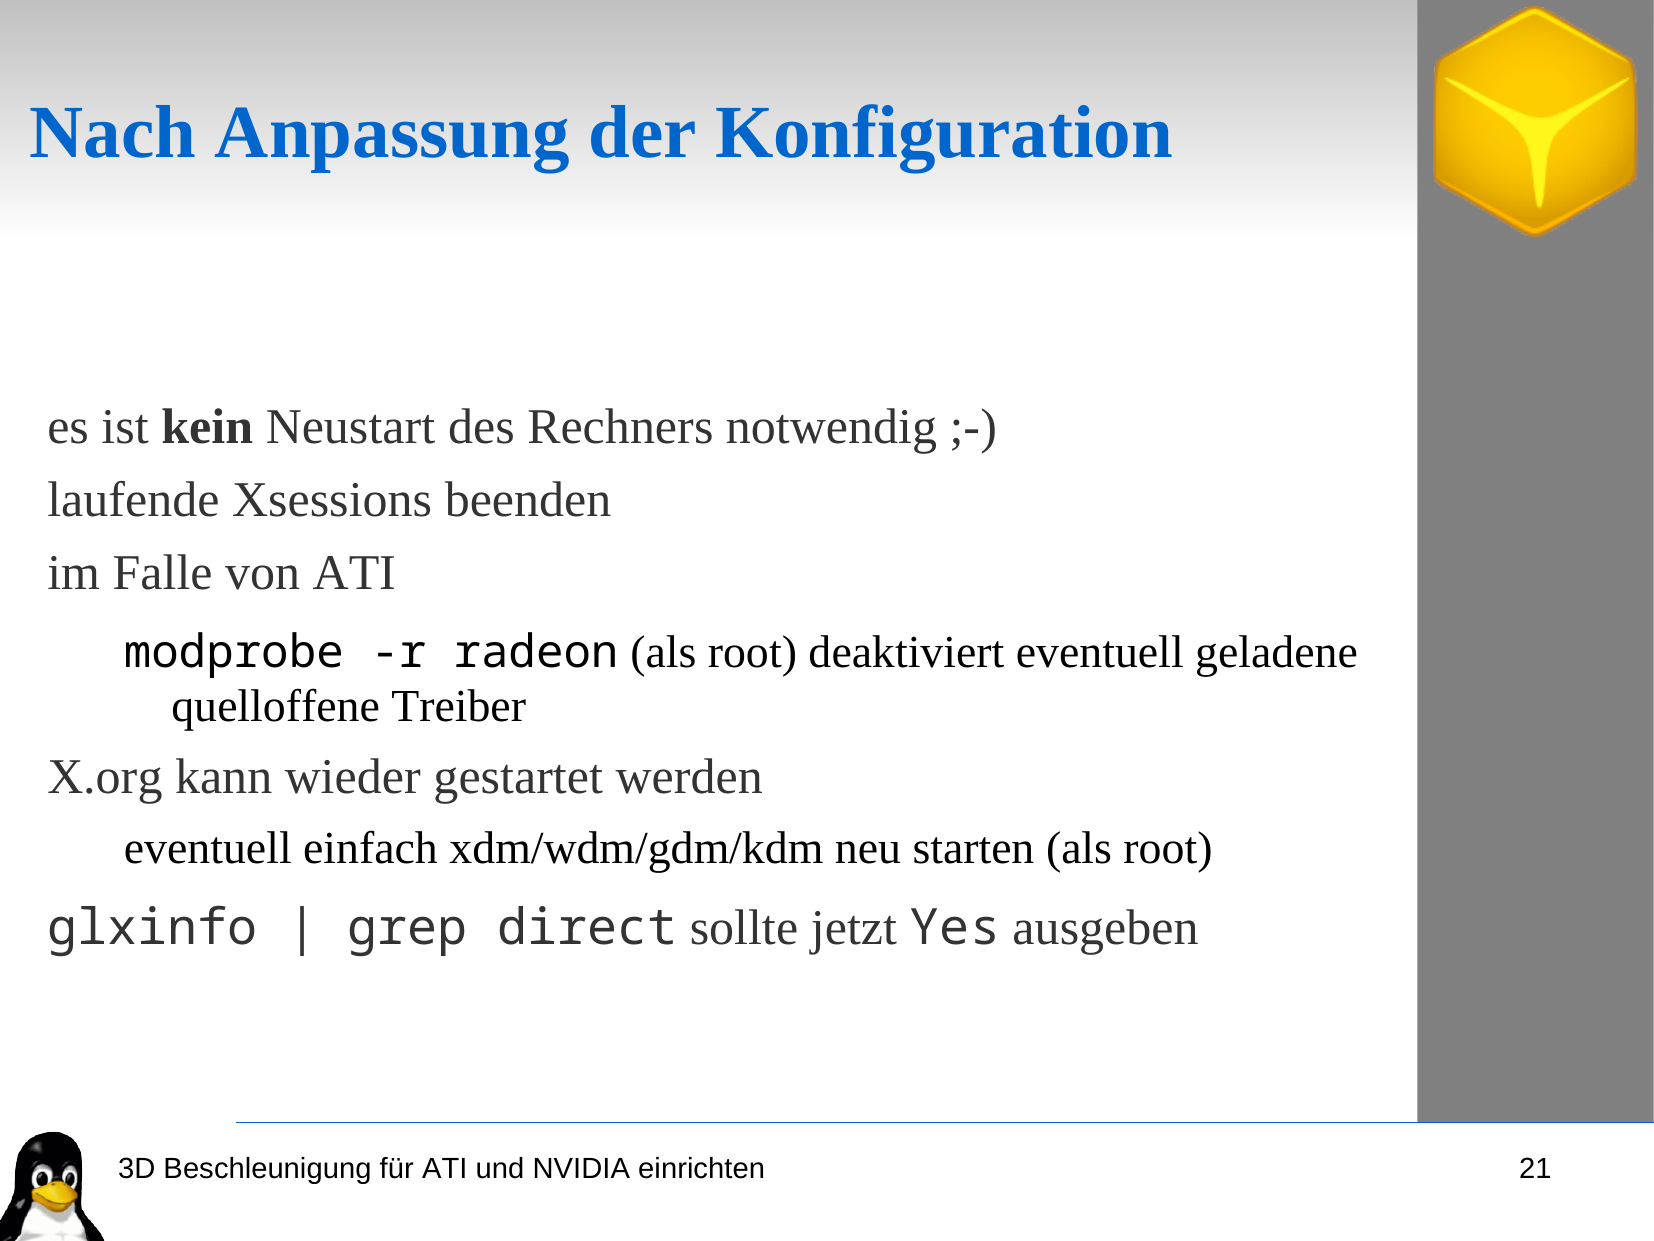

# Nach Anpassung der Konfiguration
es ist kein Neustart des Rechners notwendig ;-)
laufende Xsessions beenden
im Falle von ATI
modprobe -r radeon (als root) deaktiviert eventuell geladene quelloffene Treiber
X.org kann wieder gestartet werden
eventuell einfach xdm/wdm/gdm/kdm neu starten (als root)
glxinfo | grep direct sollte jetzt Yes ausgeben
3D Beschleunigung für ATI und NVIDIA einrichten
21